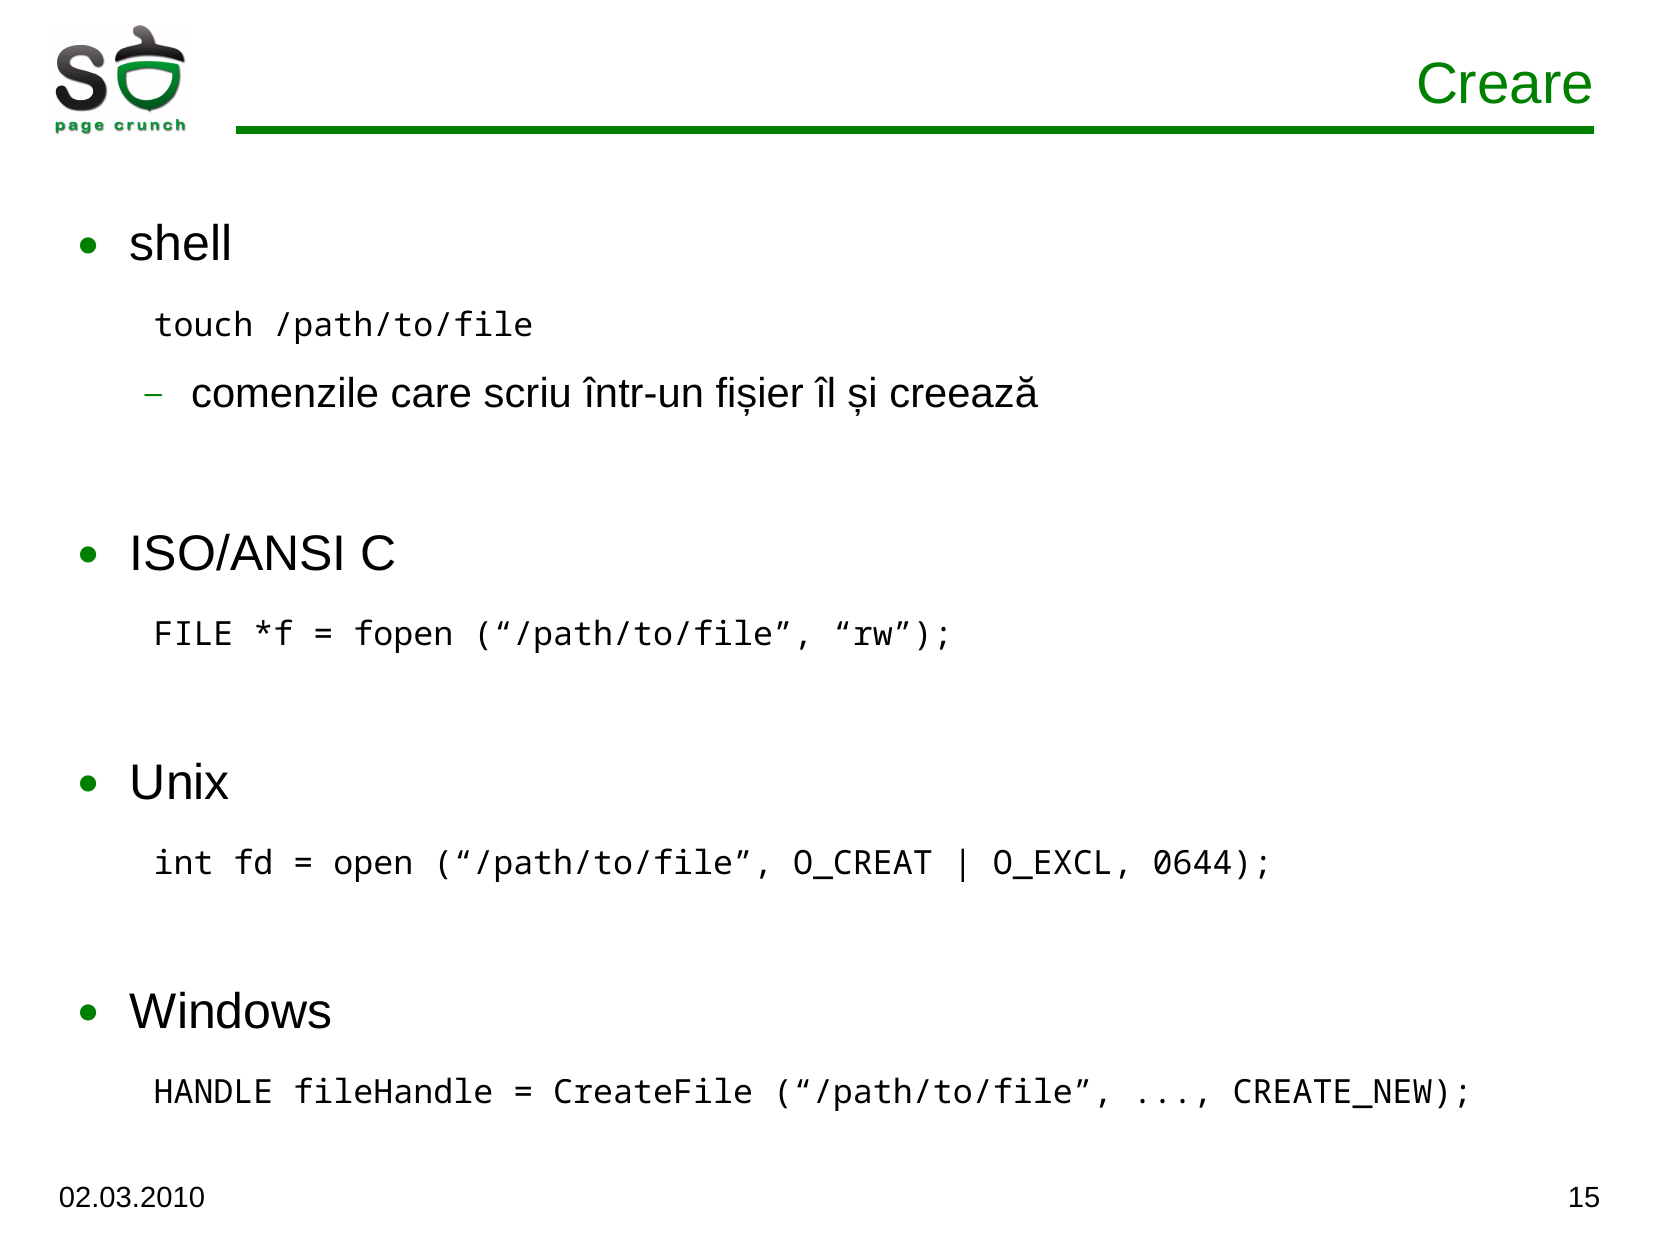

# Creare
shell
touch /path/to/file
comenzile care scriu într-un fișier îl și creează
ISO/ANSI C
FILE *f = fopen (“/path/to/file”, “rw”);
Unix
int fd = open (“/path/to/file”, O_CREAT | O_EXCL, 0644);
Windows
HANDLE fileHandle = CreateFile (“/path/to/file”, ..., CREATE_NEW);
02.03.2010
15